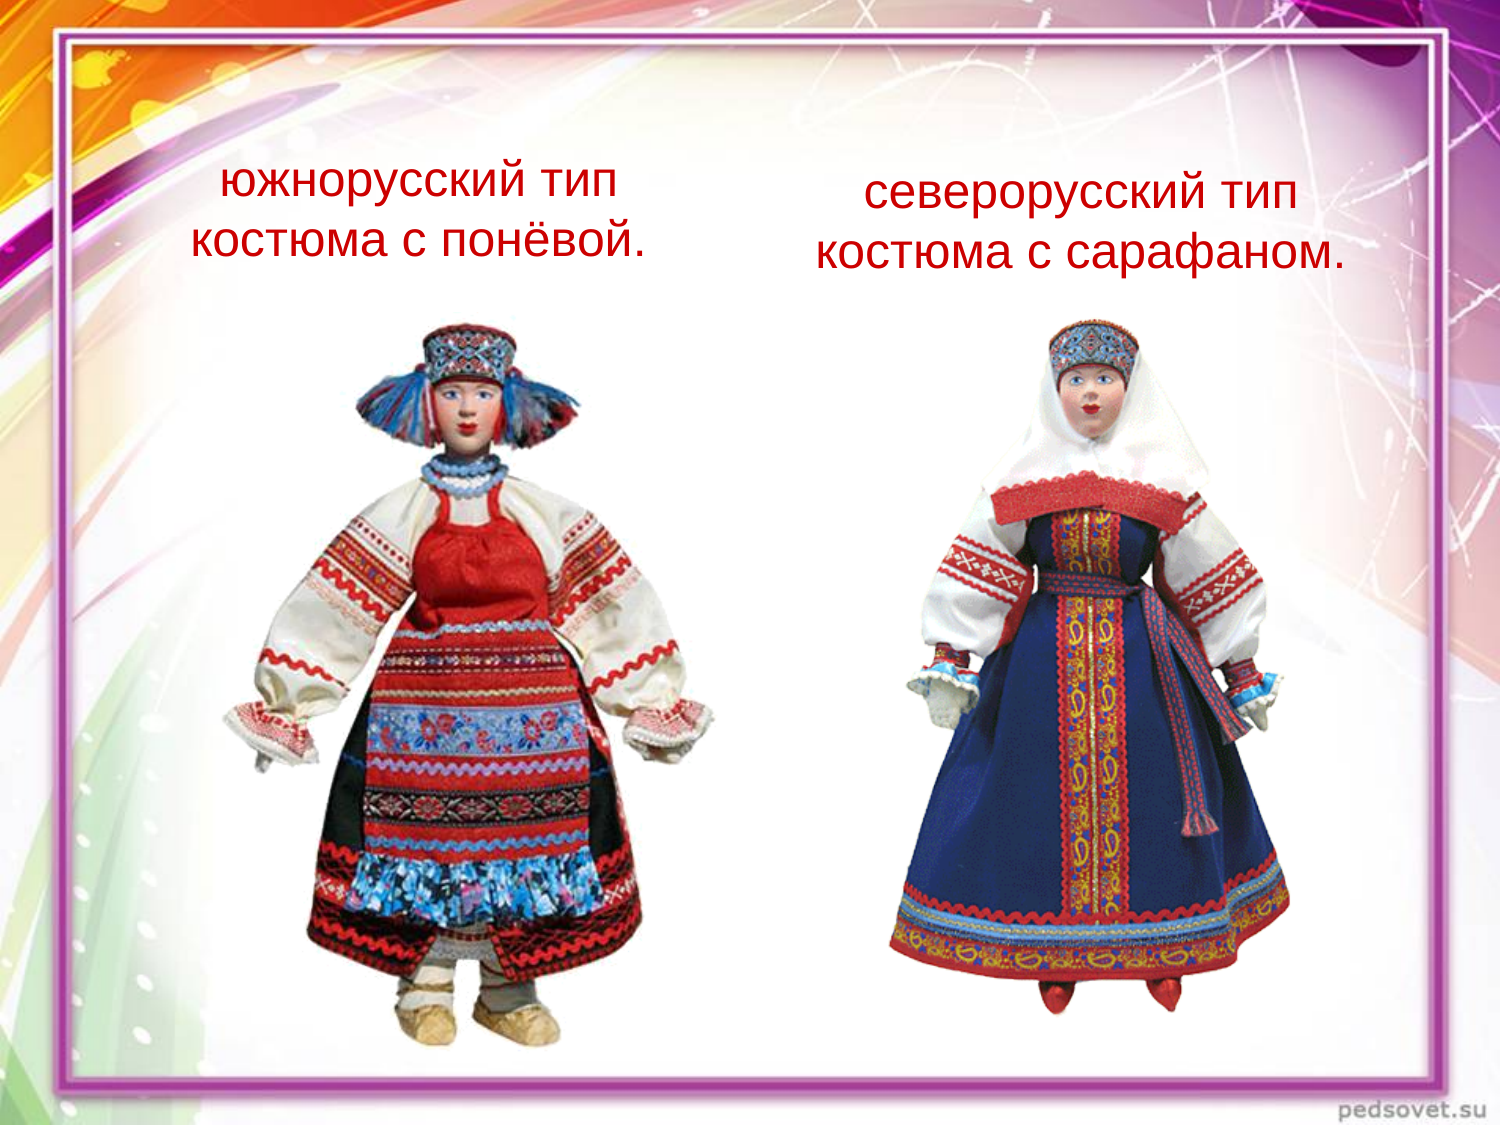

# южнорусский тип костюма с понёвой.
северорусский тип костюма с сарафаном.